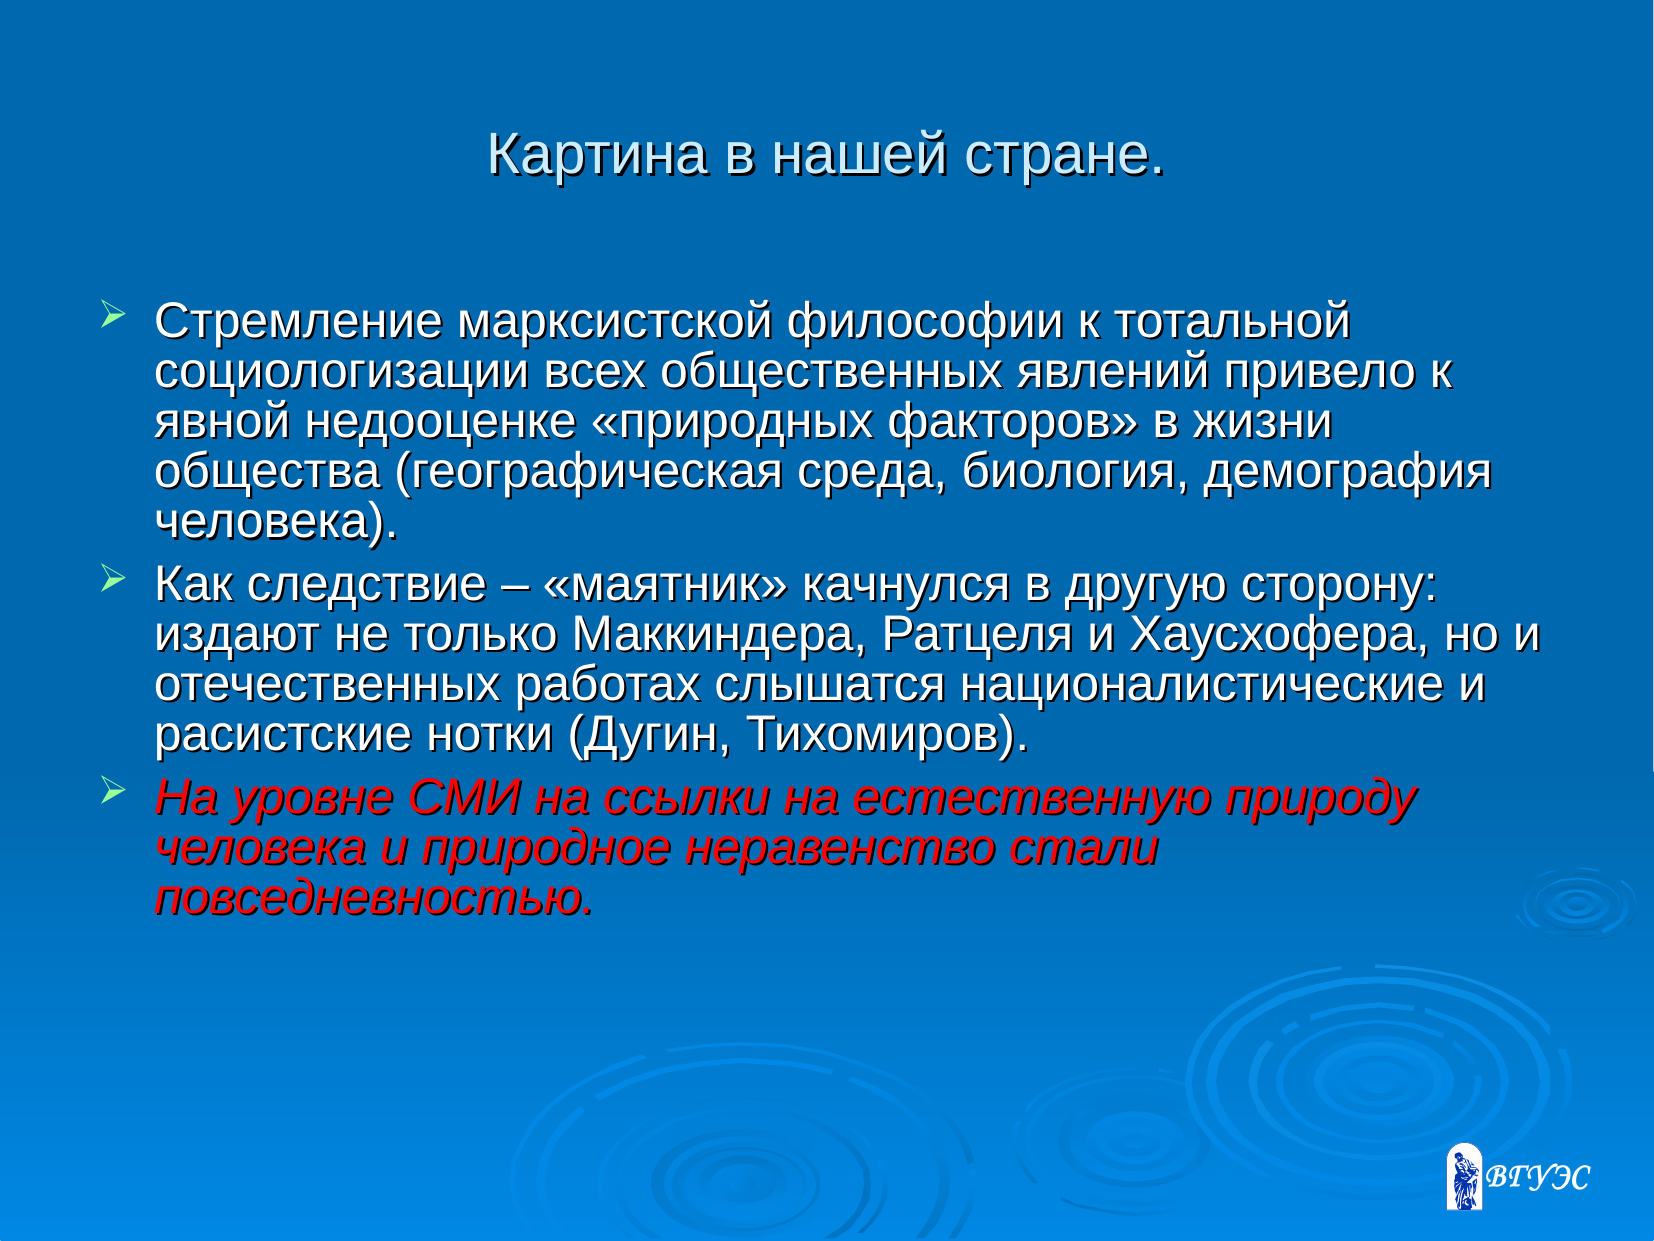

# Картина в нашей стране.
Стремление марксистской философии к тотальной социологизации всех общественных явлений привело к явной недооценке «природных факторов» в жизни общества (географическая среда, биология, демография человека).
Как следствие – «маятник» качнулся в другую сторону: издают не только Маккиндера, Ратцеля и Хаусхофера, но и отечественных работах слышатся националистические и расистские нотки (Дугин, Тихомиров).
На уровне СМИ на ссылки на естественную природу человека и природное неравенство стали повседневностью.